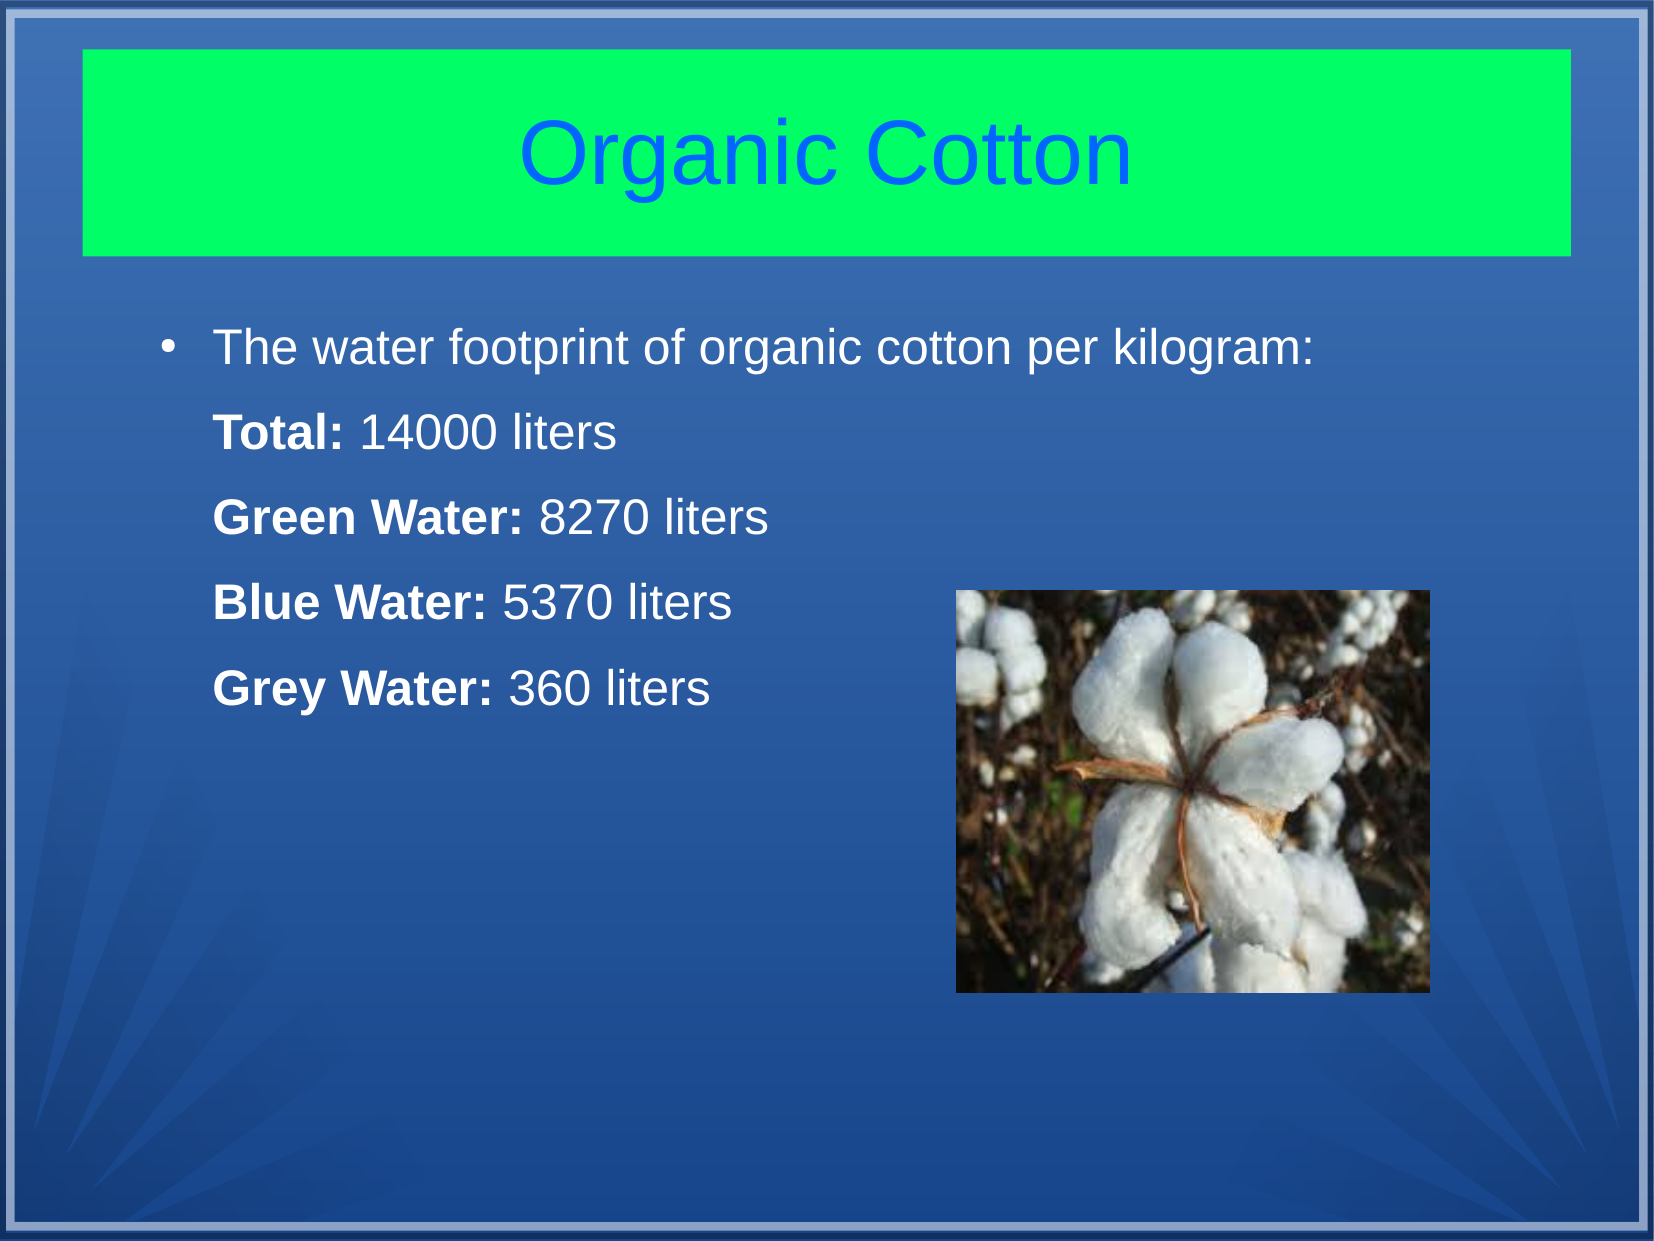

# Organic Cotton
The water footprint of organic cotton per kilogram:
Total: 14000 liters
Green Water: 8270 liters
Blue Water: 5370 liters
Grey Water: 360 liters